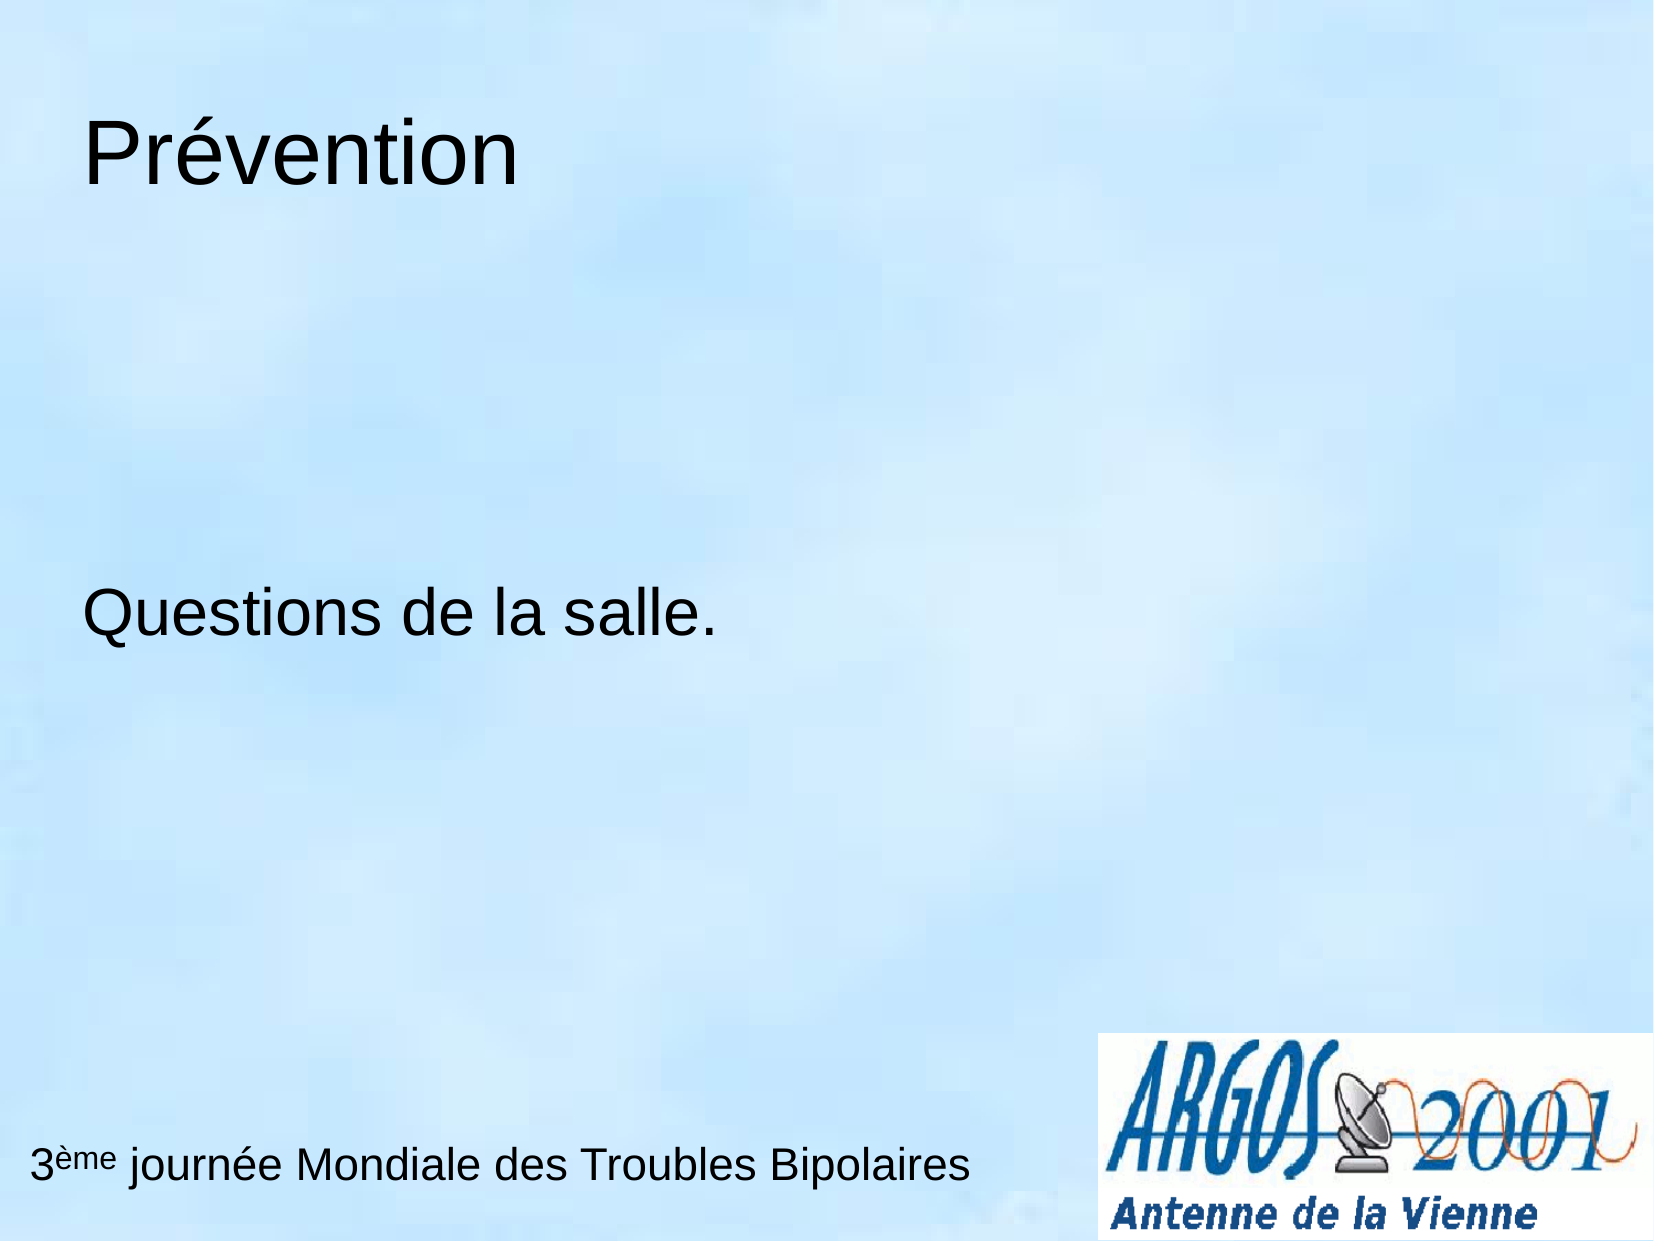

# Prévention
Questions de la salle.
3ème journée Mondiale des Troubles Bipolaires